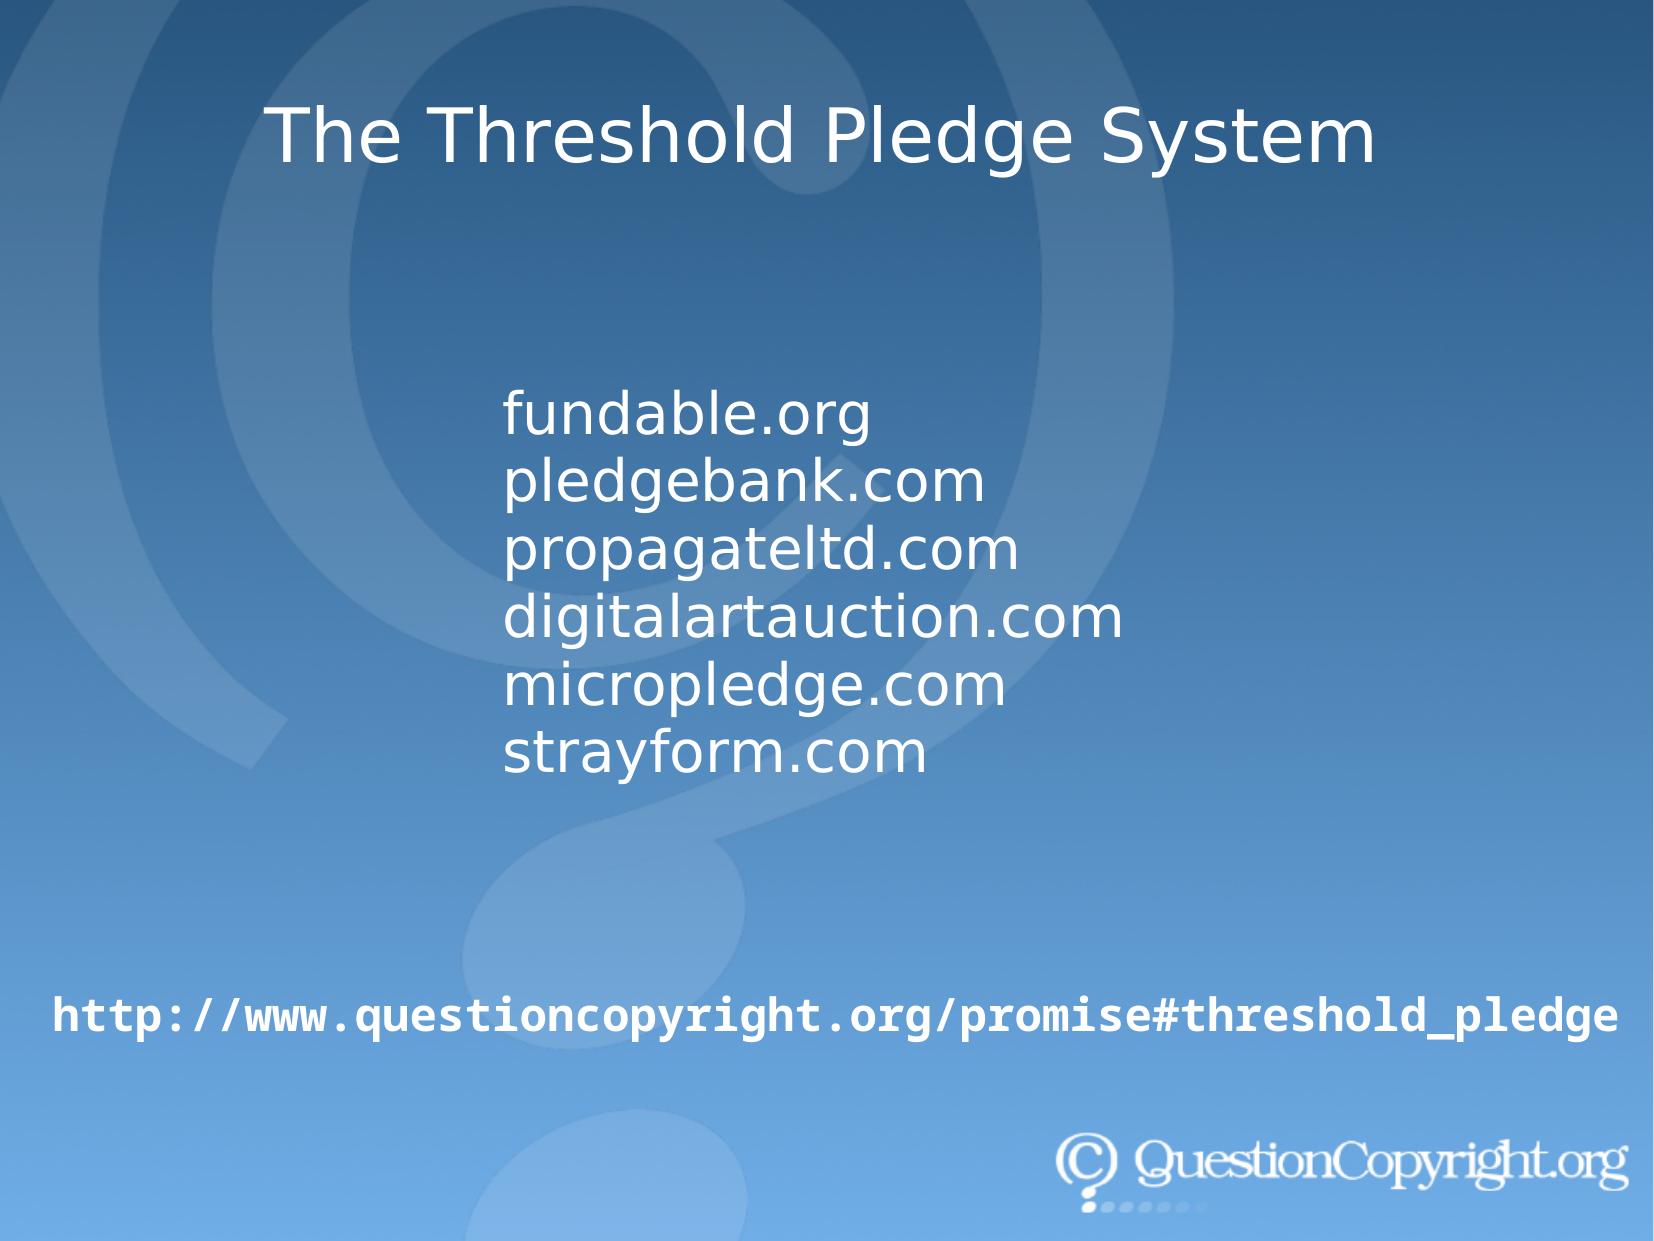

The Threshold Pledge System
fundable.org
pledgebank.com
propagateltd.com
digitalartauction.com
micropledge.com
strayform.com
http://www.questioncopyright.org/promise#threshold_pledge